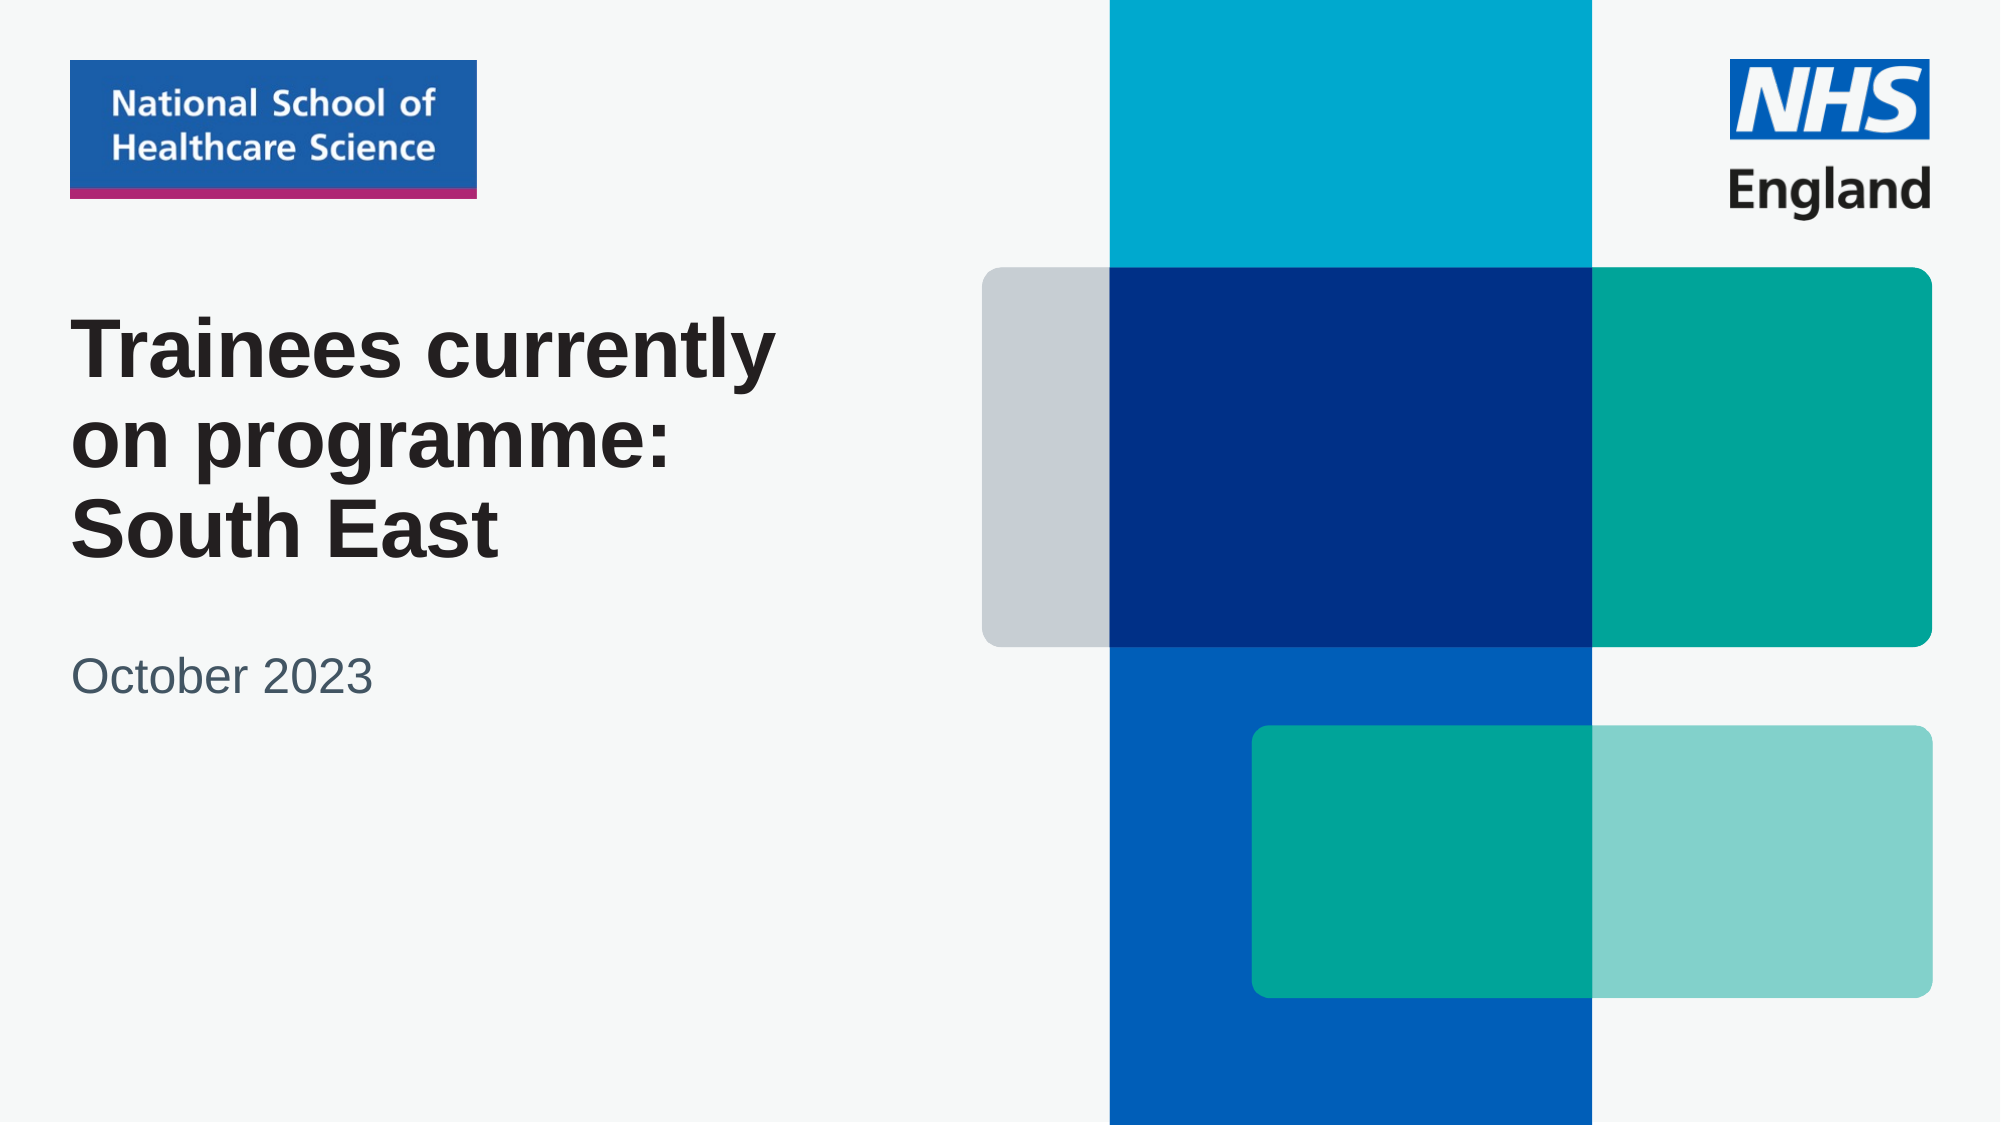

# Trainees currently on programme: South East
October 2023